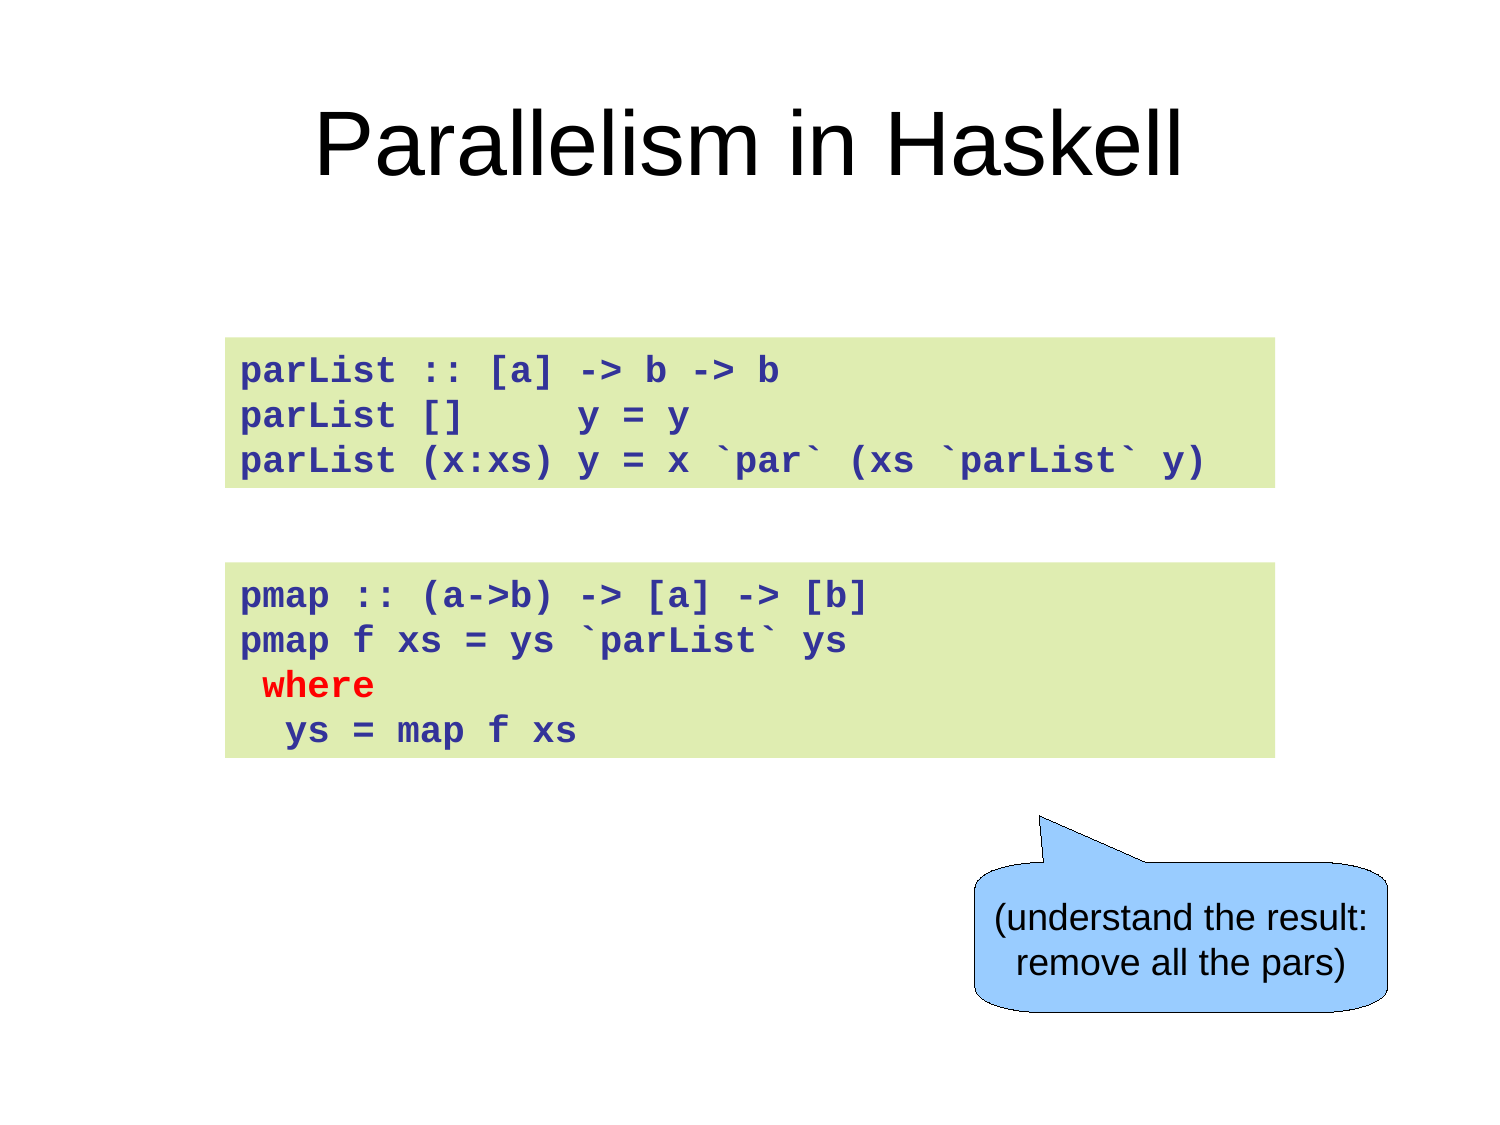

# Parallelism in Haskell
parList :: [a] -> b -> b
parList [] y = y
parList (x:xs) y = x `par` (xs `parList` y)
pmap :: (a->b) -> [a] -> [b]
pmap f xs = ys `parList` ys
 where
 ys = map f xs
(understand the result:
remove all the pars)